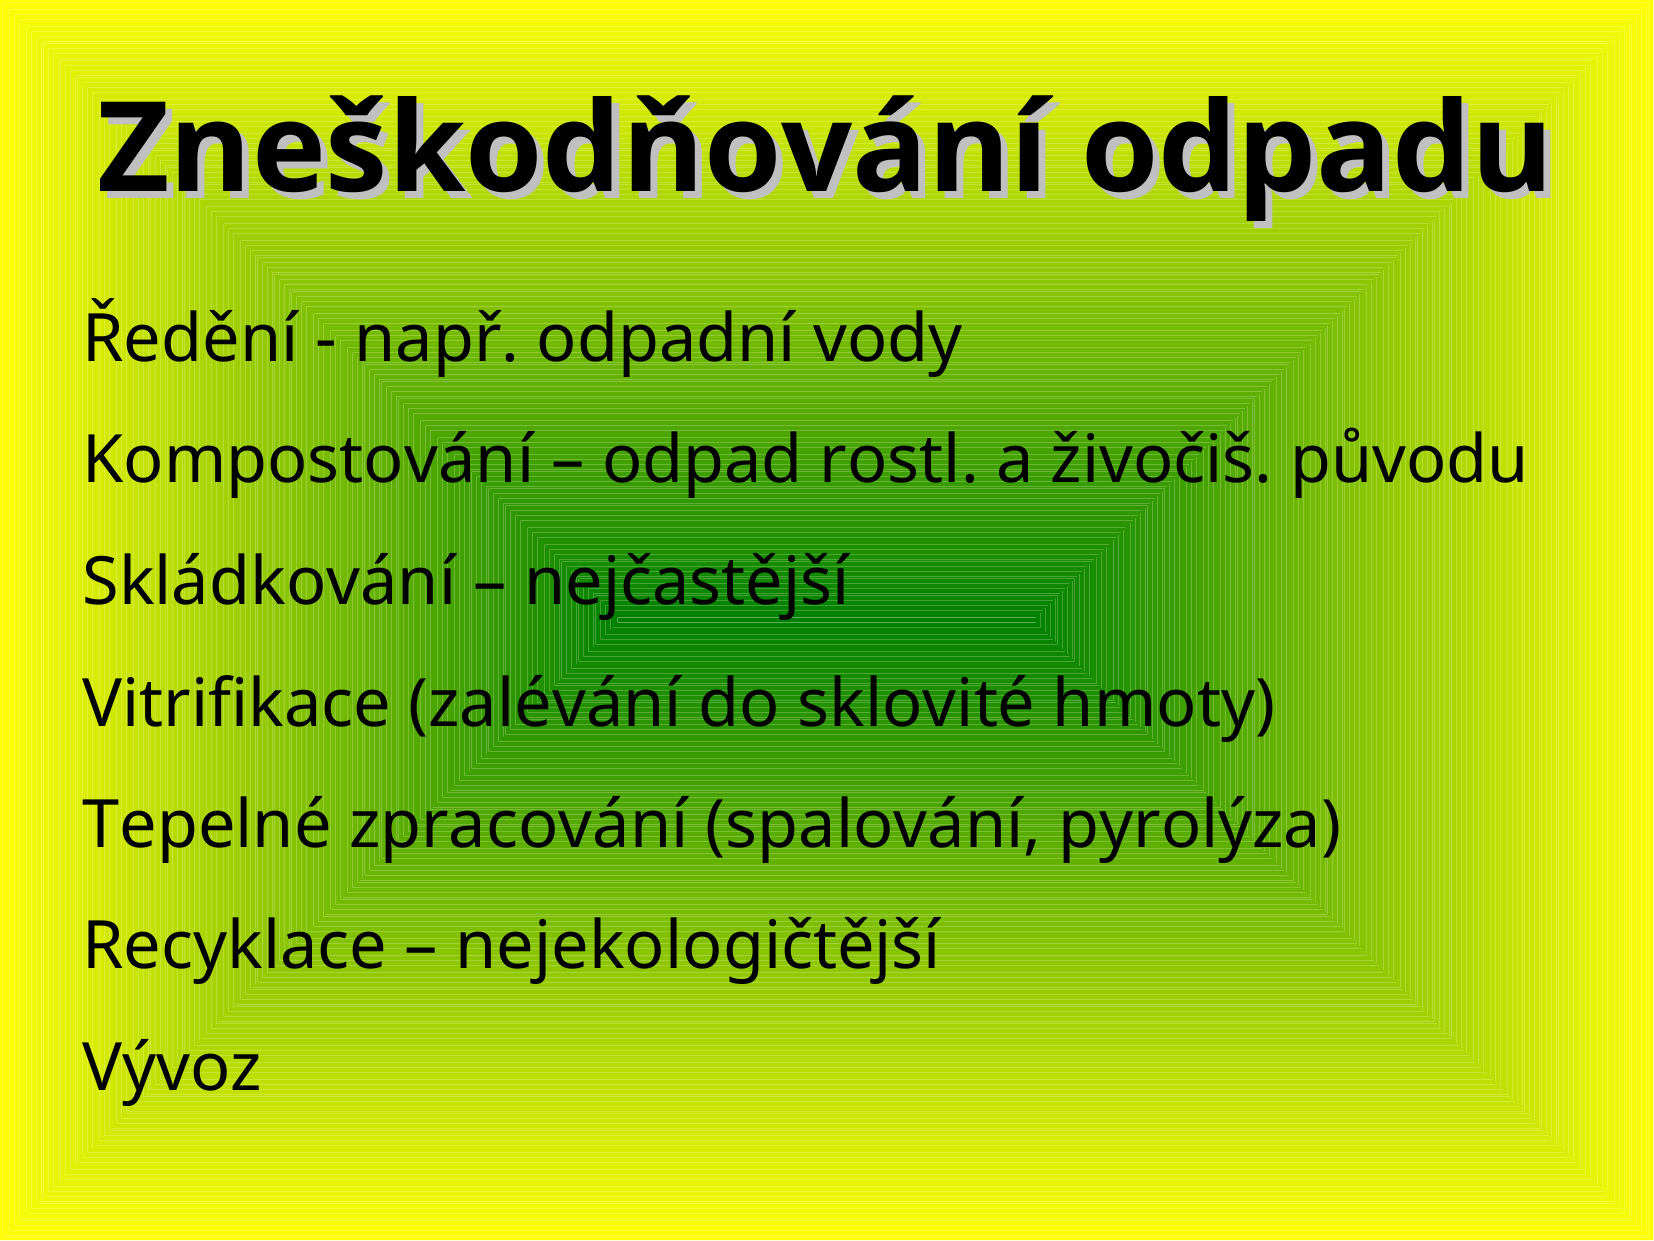

Zneškodňování odpadu
Ředění - např. odpadní vody
Kompostování – odpad rostl. a živočiš. původu
Skládkování – nejčastější
Vitrifikace (zalévání do sklovité hmoty)‏
Tepelné zpracování (spalování, pyrolýza)‏
Recyklace – nejekologičtější
Vývoz